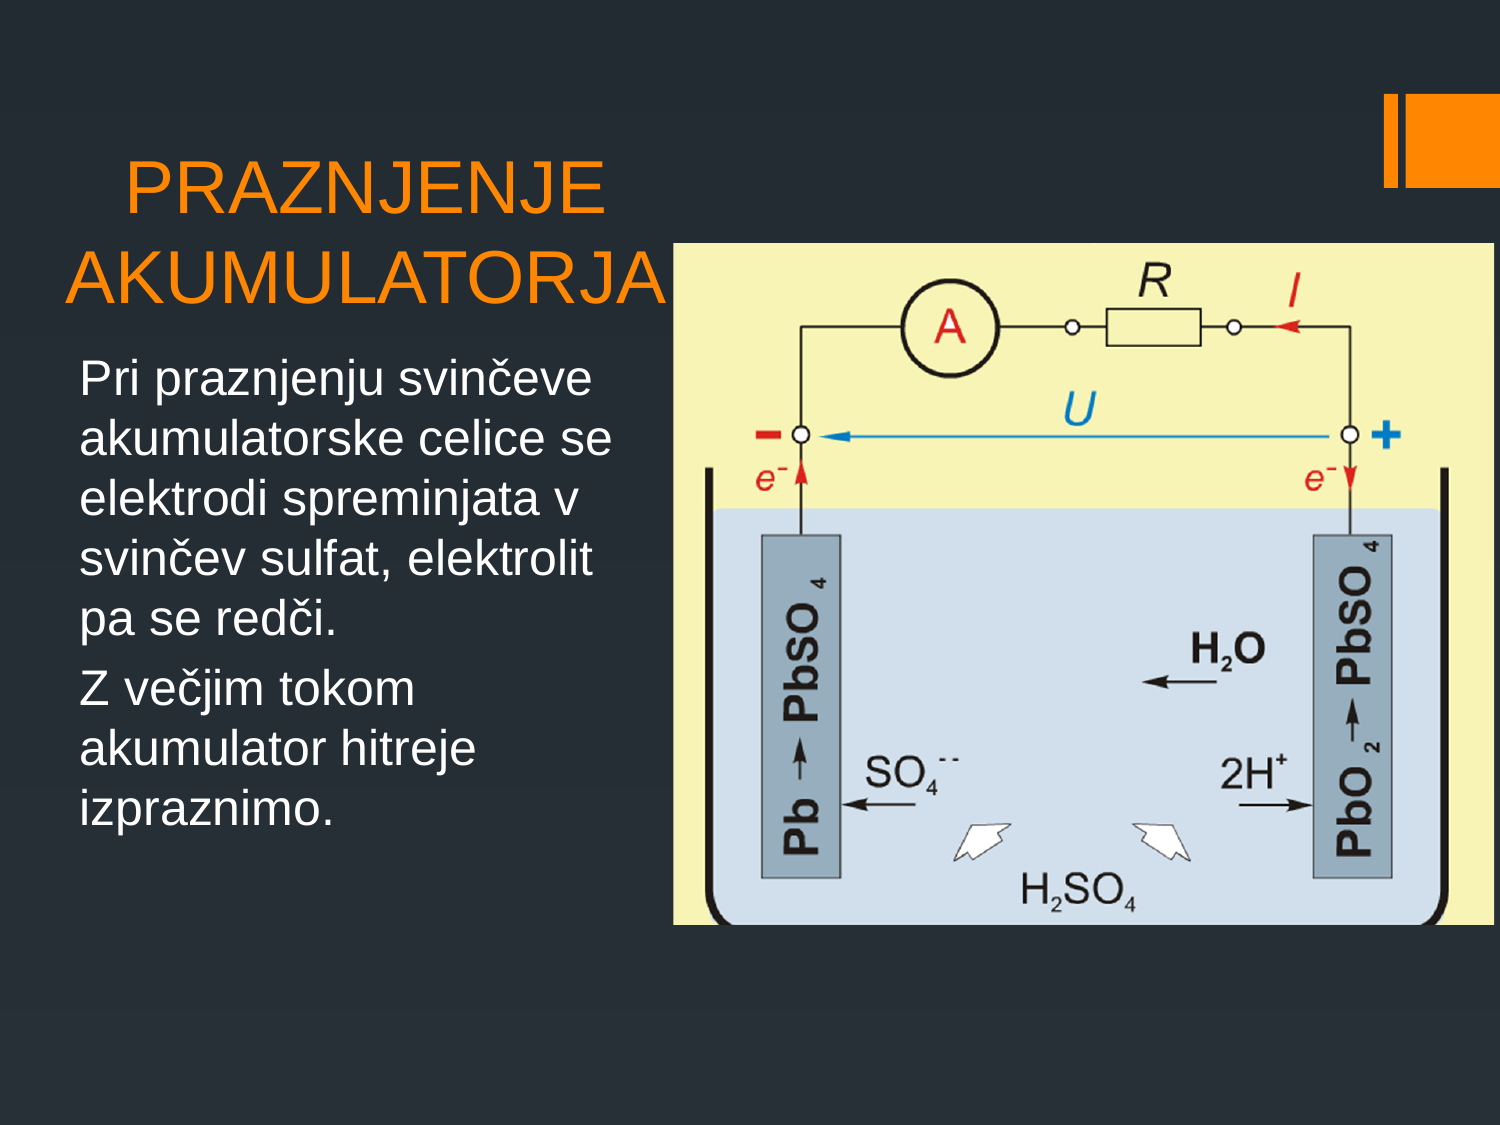

# PRAZNJENJE AKUMULATORJA
Pri praznjenju svinčeve akumulatorske celice se elektrodi spreminjata v svinčev sulfat, elektrolit pa se redči.
Z večjim tokom akumulator hitreje izpraznimo.